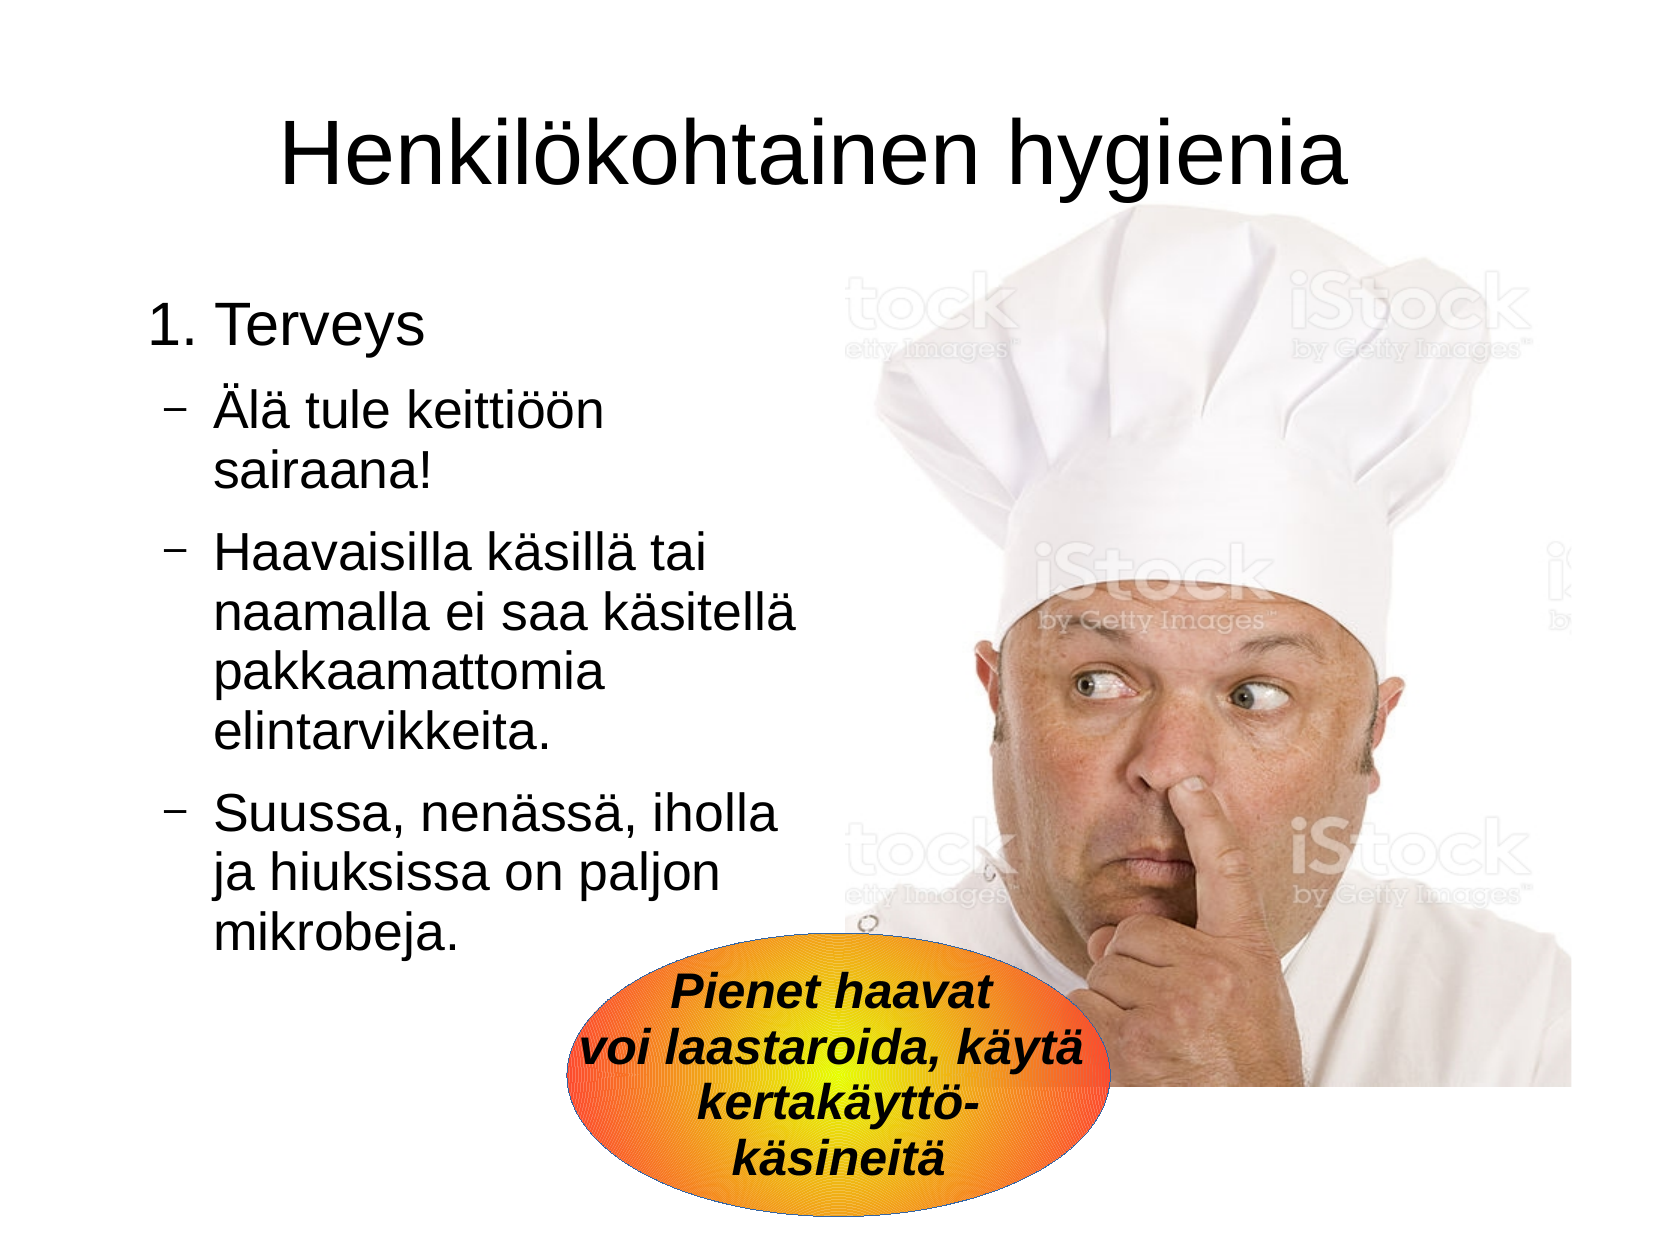

# Henkilökohtainen hygienia
1. Terveys
Älä tule keittiöön sairaana!
Haavaisilla käsillä tai naamalla ei saa käsitellä pakkaamattomia elintarvikkeita.
Suussa, nenässä, iholla ja hiuksissa on paljon mikrobeja.
Pienet haavat
voi laastaroida, käytä
kertakäyttö-
käsineitä